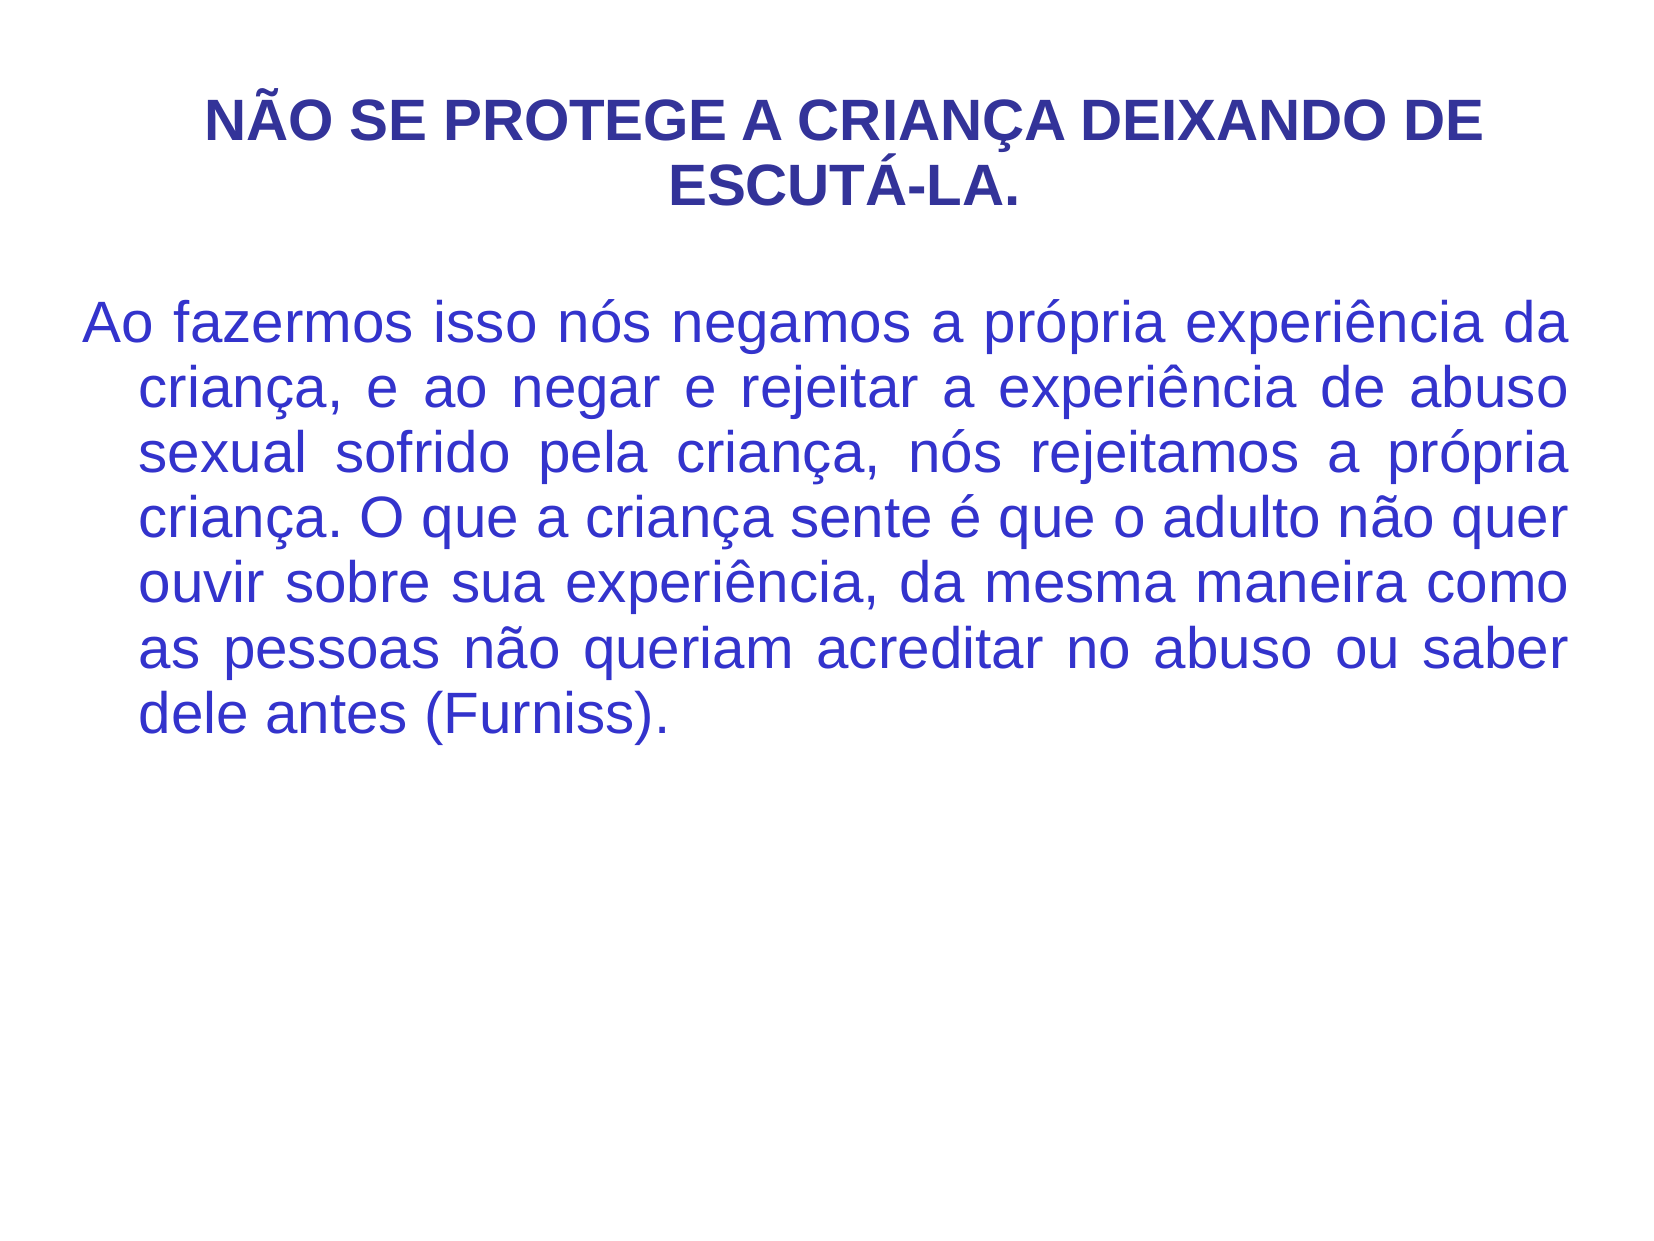

# NÃO SE PROTEGE A CRIANÇA DEIXANDO DE ESCUTÁ-LA.
Ao fazermos isso nós negamos a própria experiência da criança, e ao negar e rejeitar a experiência de abuso sexual sofrido pela criança, nós rejeitamos a própria criança. O que a criança sente é que o adulto não quer ouvir sobre sua experiência, da mesma maneira como as pessoas não queriam acreditar no abuso ou saber dele antes (Furniss).